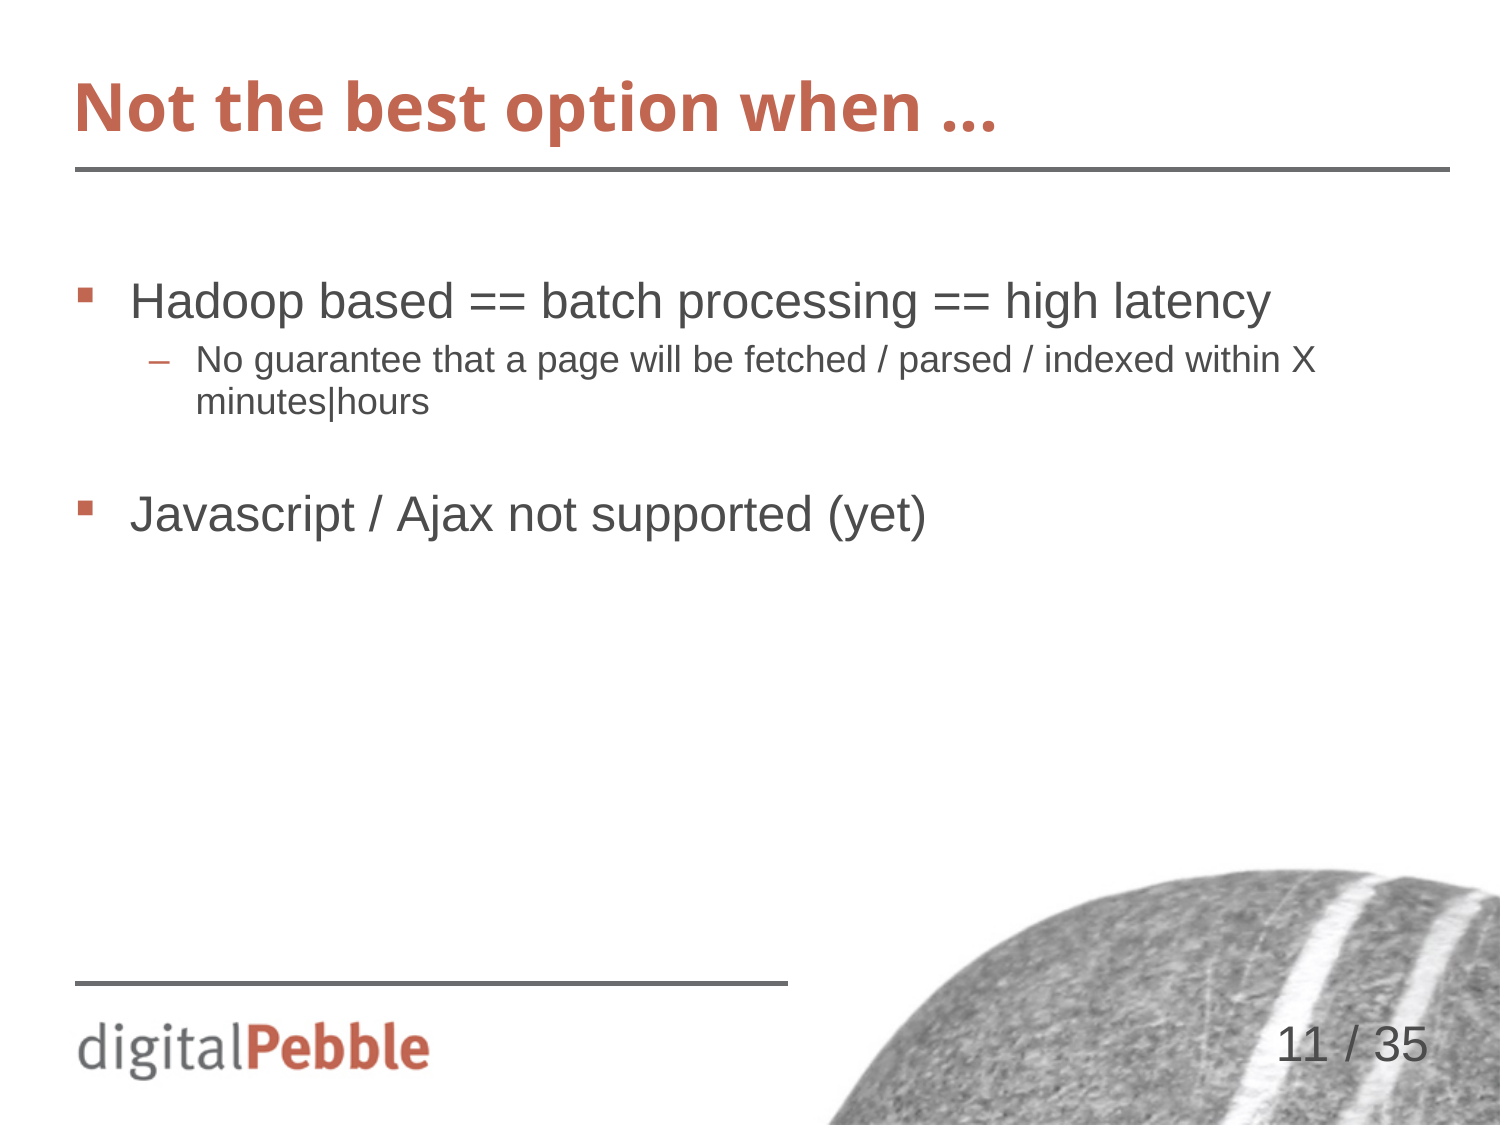

# Not the best option when ...
Hadoop based == batch processing == high latency
No guarantee that a page will be fetched / parsed / indexed within X minutes|hours
Javascript / Ajax not supported (yet)